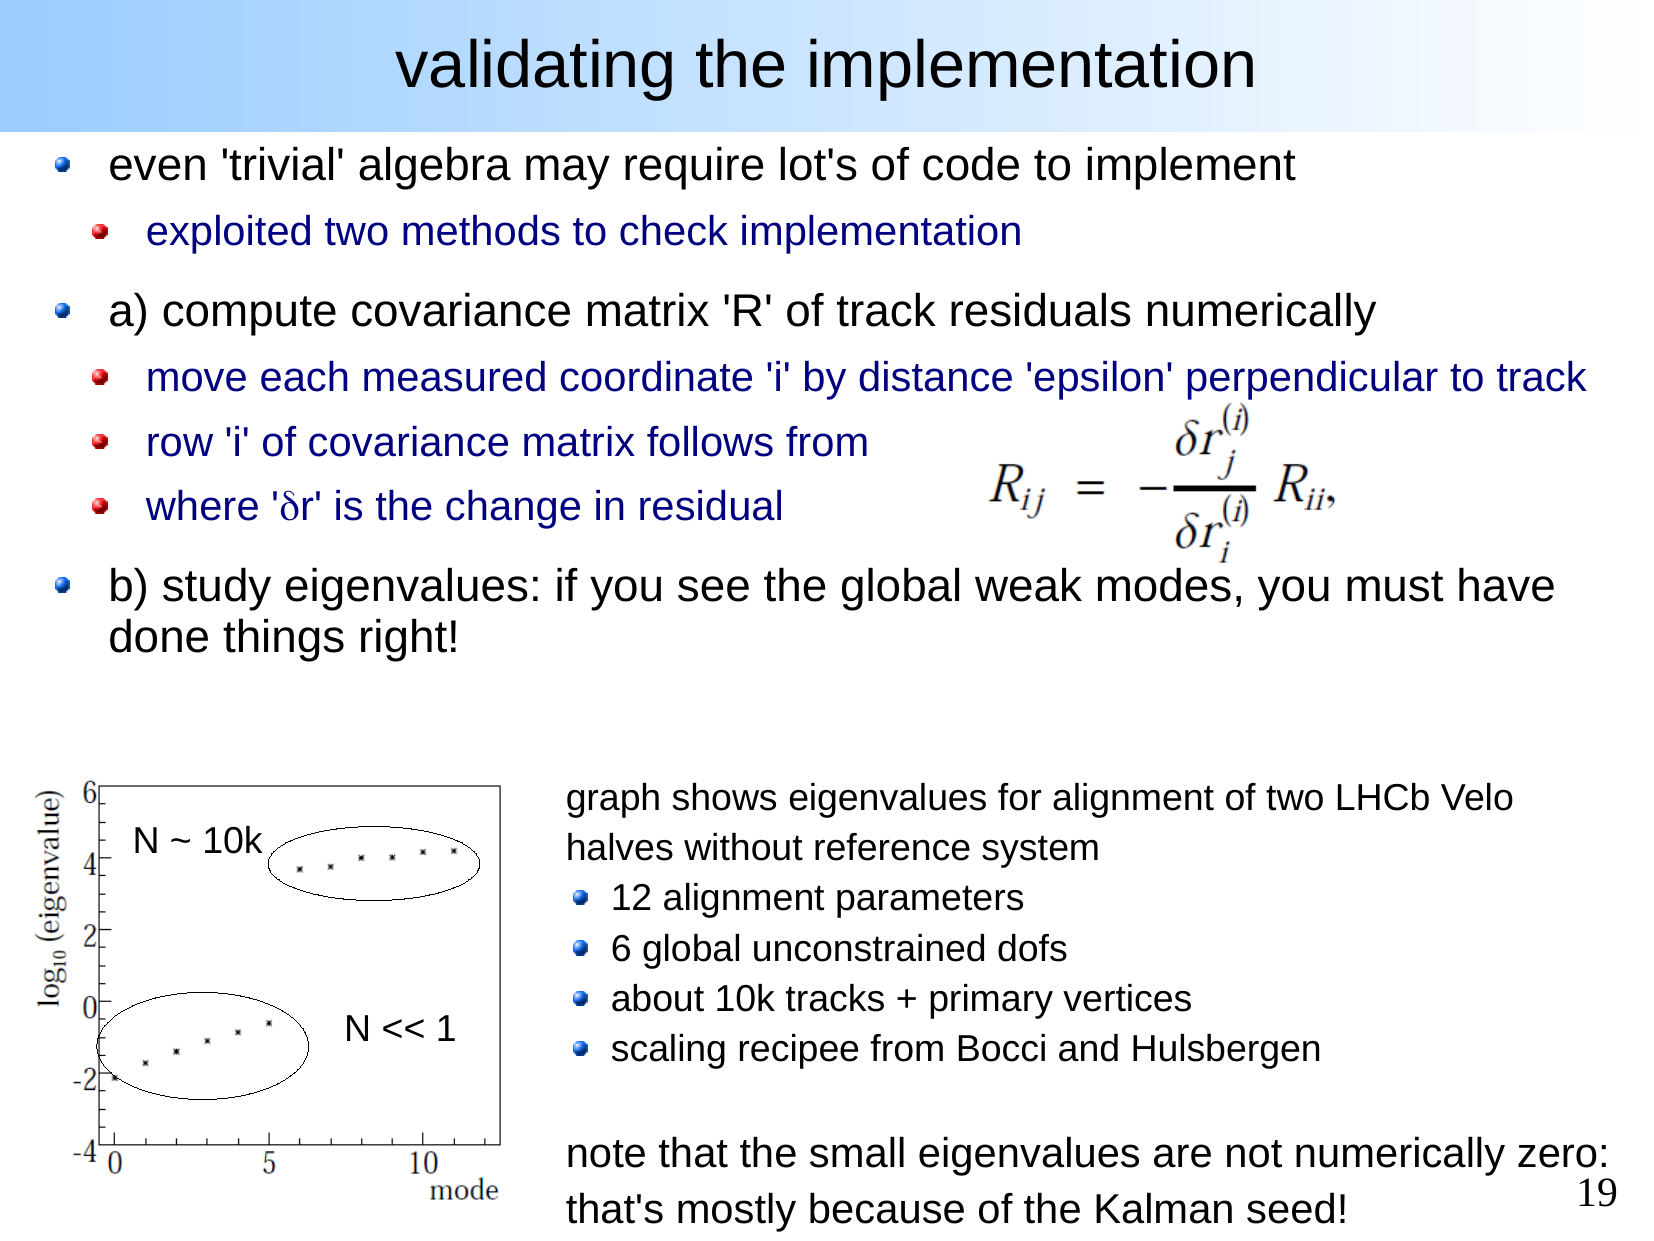

# validating the implementation
even 'trivial' algebra may require lot's of code to implement
exploited two methods to check implementation
a) compute covariance matrix 'R' of track residuals numerically
move each measured coordinate 'i' by distance 'epsilon' perpendicular to track
row 'i' of covariance matrix follows from
where 'dr' is the change in residual
b) study eigenvalues: if you see the global weak modes, you must have done things right!
graph shows eigenvalues for alignment of two LHCb Velo halves without reference system
12 alignment parameters
6 global unconstrained dofs
about 10k tracks + primary vertices
scaling recipee from Bocci and Hulsbergen
note that the small eigenvalues are not numerically zero:
that's mostly because of the Kalman seed!
N ~ 10k
N << 1
19